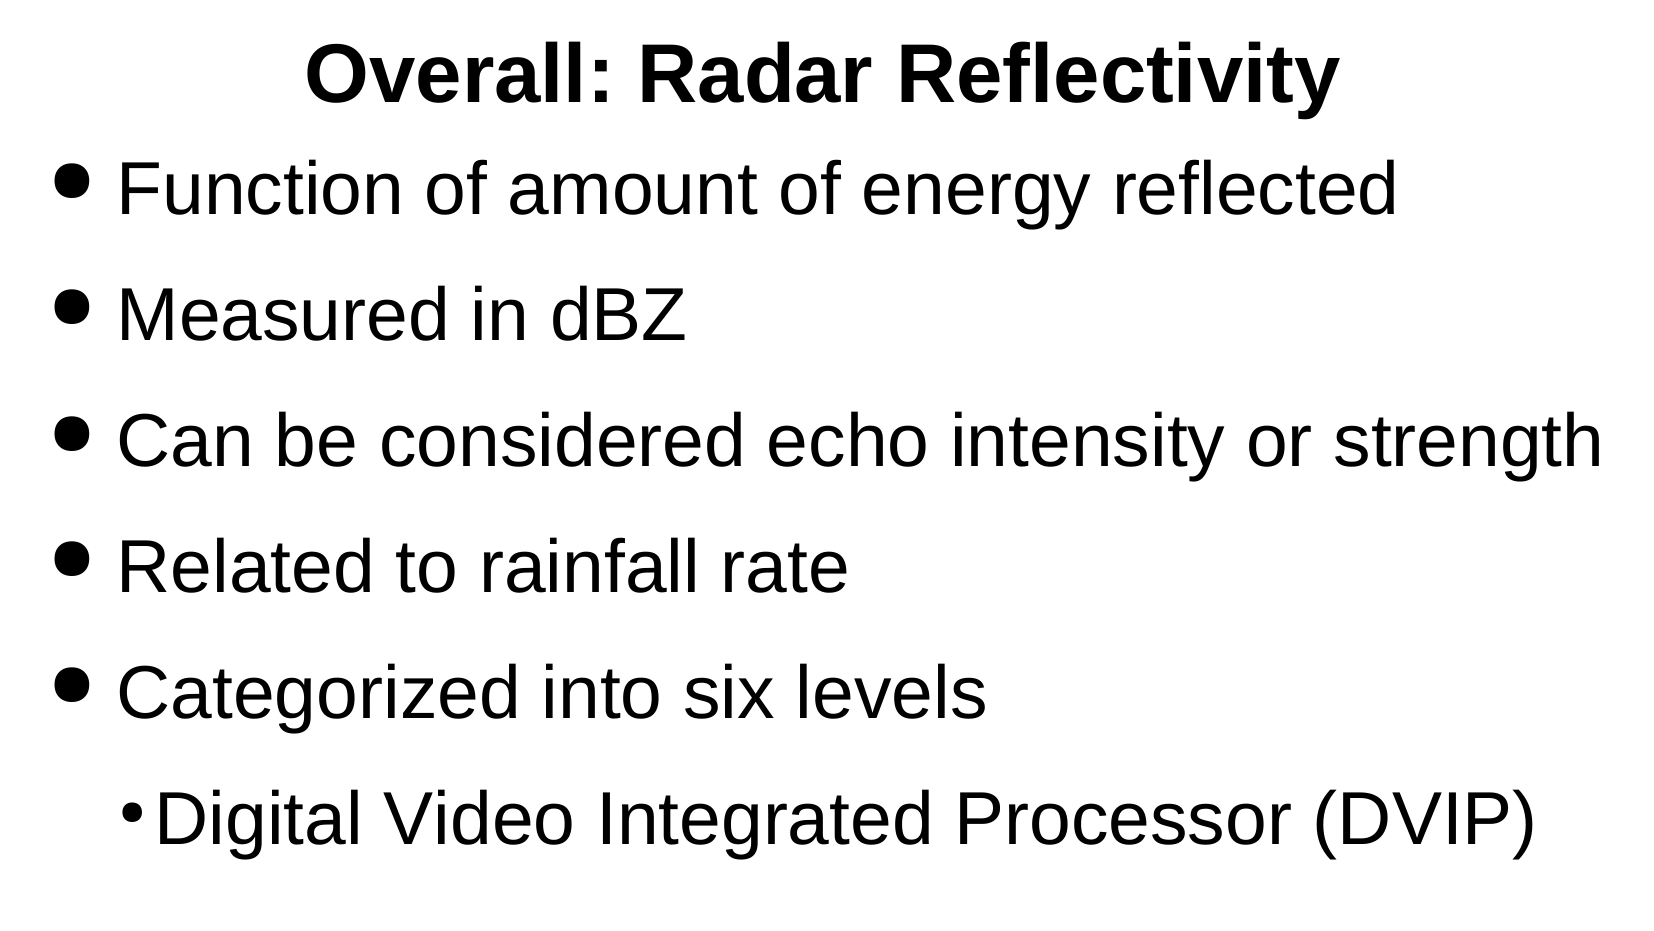

# Overall: Radar Reflectivity
 Function of amount of energy reflected
 Measured in dBZ
 Can be considered echo intensity or strength
 Related to rainfall rate
 Categorized into six levels
Digital Video Integrated Processor (DVIP)